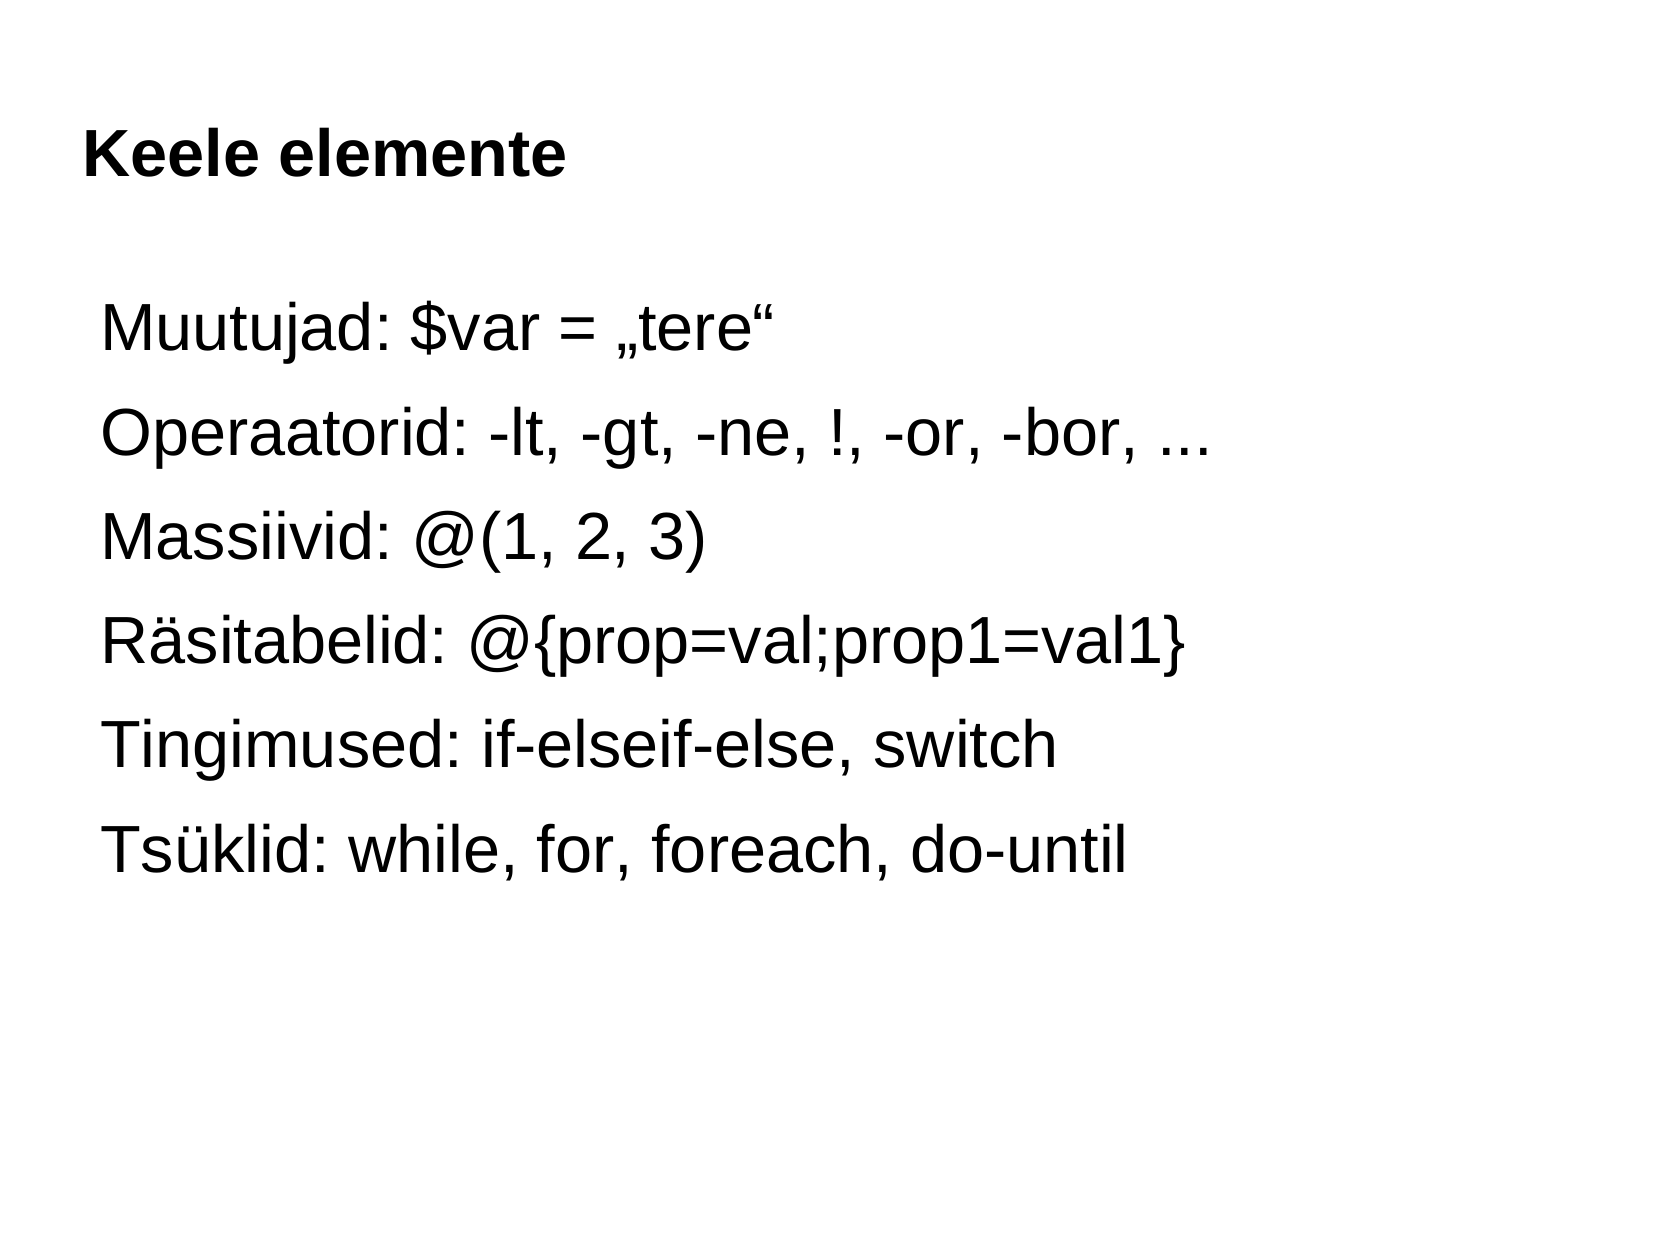

# Keele elemente
Muutujad: $var = „tere“
Operaatorid: -lt, -gt, -ne, !, -or, -bor, ...
Massiivid: @(1, 2, 3)
Räsitabelid: @{prop=val;prop1=val1}
Tingimused: if-elseif-else, switch
Tsüklid: while, for, foreach, do-until